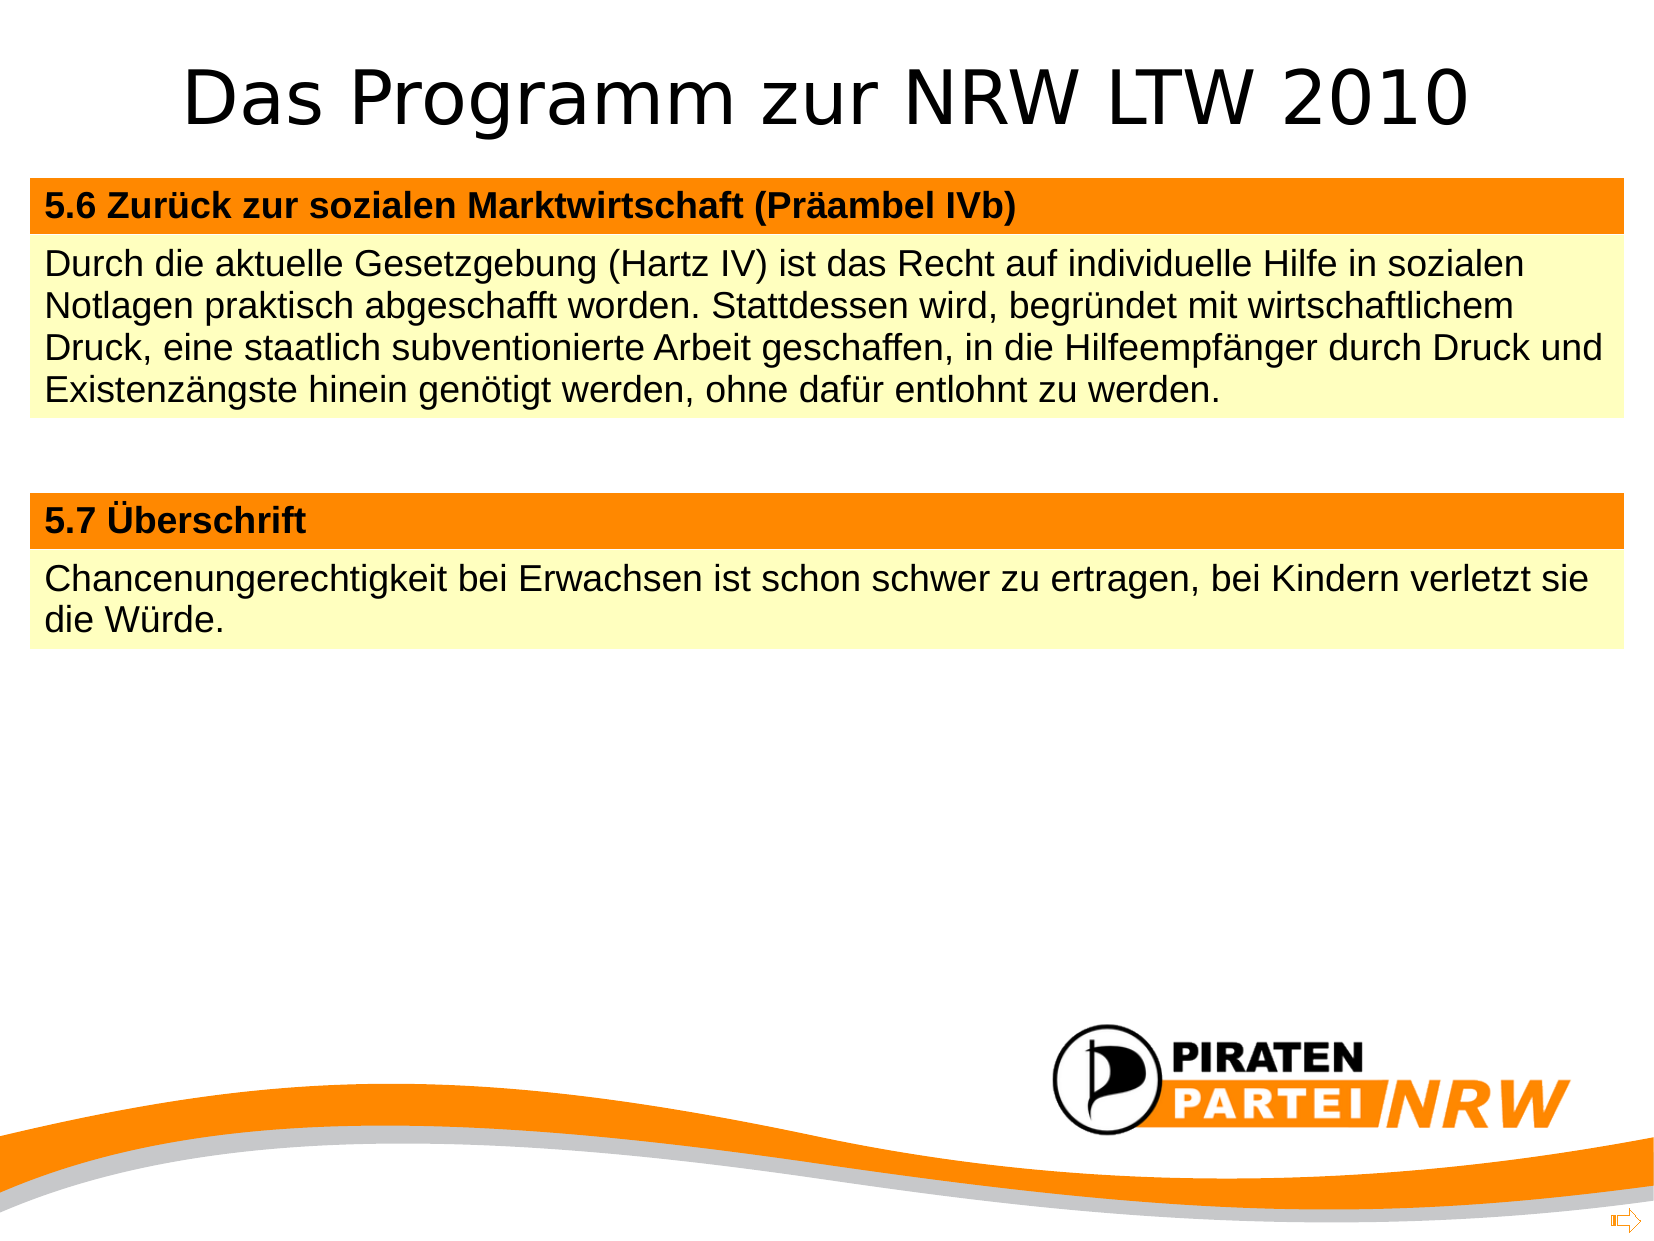

# Das Programm zur NRW LTW 2010
| 5.6 Zurück zur sozialen Marktwirtschaft (Präambel IVb) |
| --- |
| Durch die aktuelle Gesetzgebung (Hartz IV) ist das Recht auf individuelle Hilfe in sozialen Notlagen praktisch abgeschafft worden. Stattdessen wird, begründet mit wirtschaftlichem Druck, eine staatlich subventionierte Arbeit geschaffen, in die Hilfeempfänger durch Druck und Existenzängste hinein genötigt werden, ohne dafür entlohnt zu werden. |
| 5.7 Überschrift |
| --- |
| Chancenungerechtigkeit bei Erwachsen ist schon schwer zu ertragen, bei Kindern verletzt sie die Würde. |